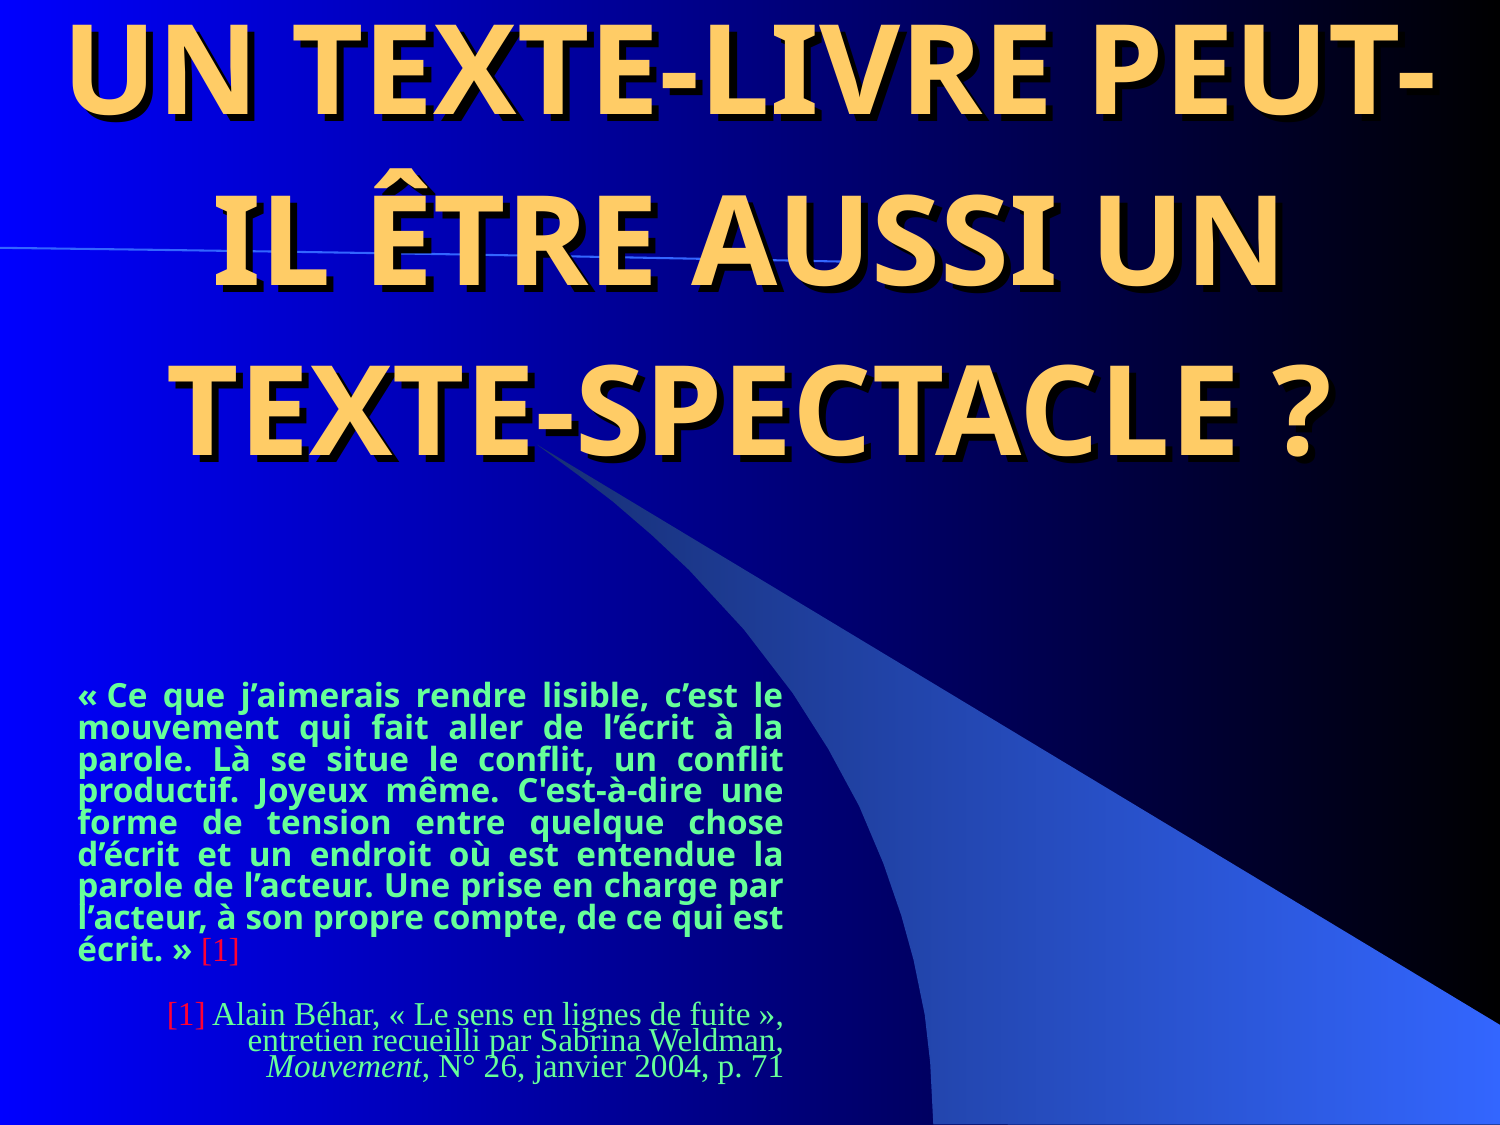

# UN TEXTE-LIVRE PEUT-IL ÊTRE AUSSI UN TEXTE-SPECTACLE ?
« Ce que j’aimerais rendre lisible, c’est le mouvement qui fait aller de l’écrit à la parole. Là se situe le conflit, un conflit productif. Joyeux même. C'est-à-dire une forme de tension entre quelque chose d’écrit et un endroit où est entendue la parole de l’acteur. Une prise en charge par l’acteur, à son propre compte, de ce qui est écrit. » [1]
[1] Alain Béhar, « Le sens en lignes de fuite », entretien recueilli par Sabrina Weldman, Mouvement, N° 26, janvier 2004, p. 71